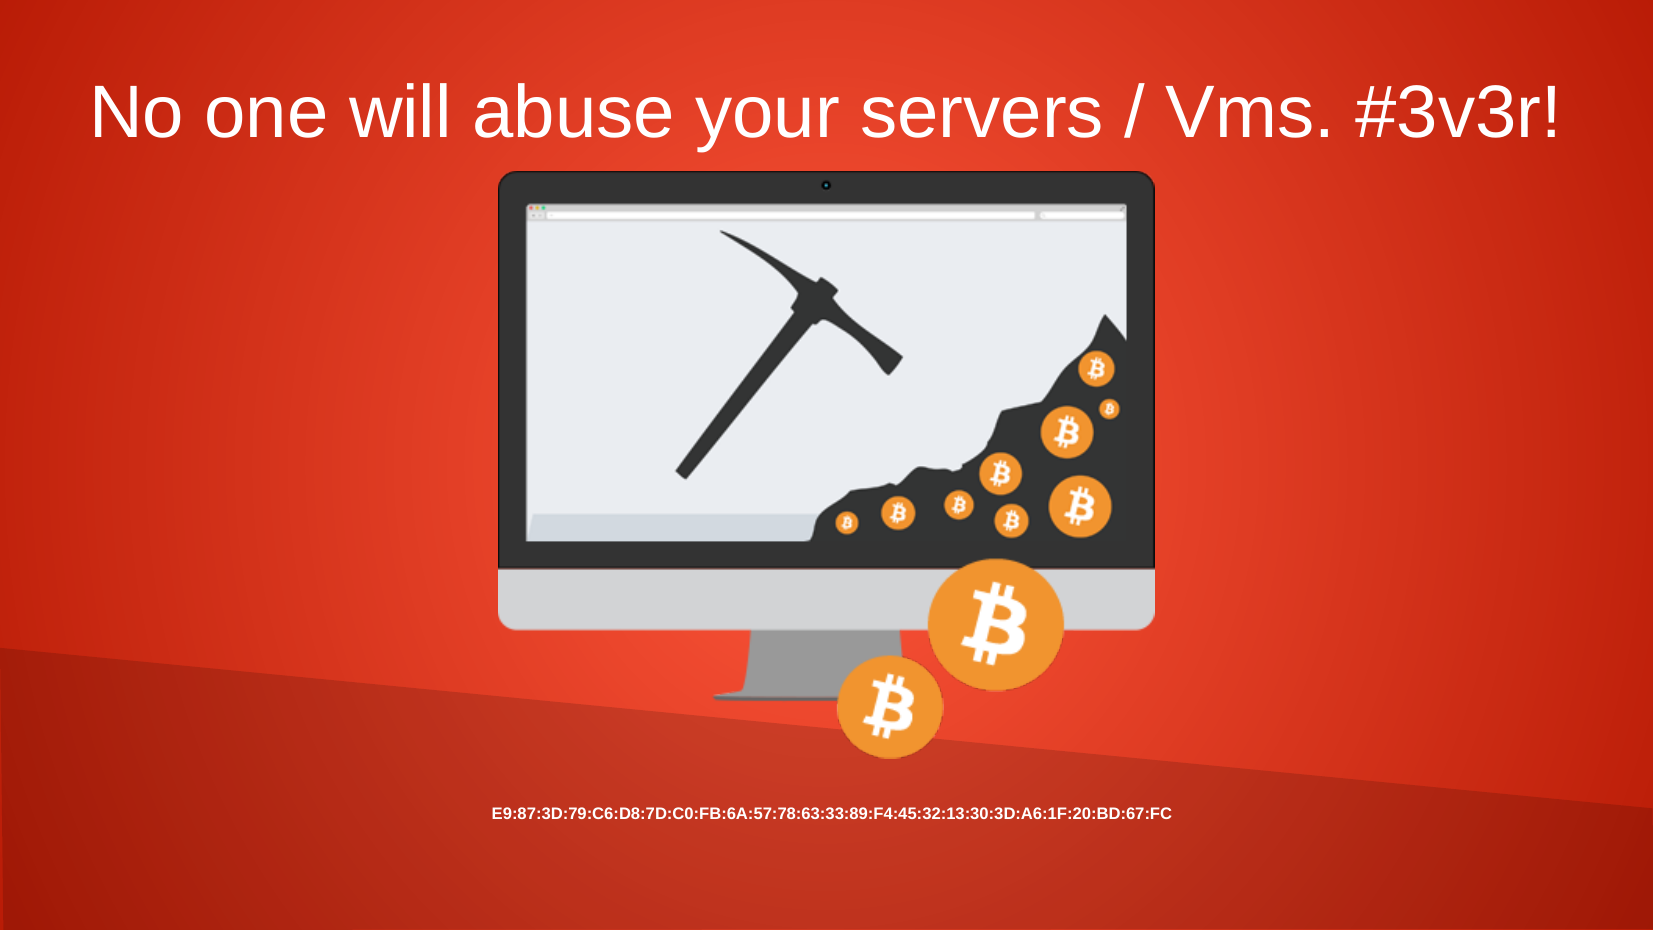

# No one will abuse your servers / Vms. #3v3r!
 E9:87:3D:79:C6:D8:7D:C0:FB:6A:57:78:63:33:89:F4:45:32:13:30:3D:A6:1F:20:BD:67:FC